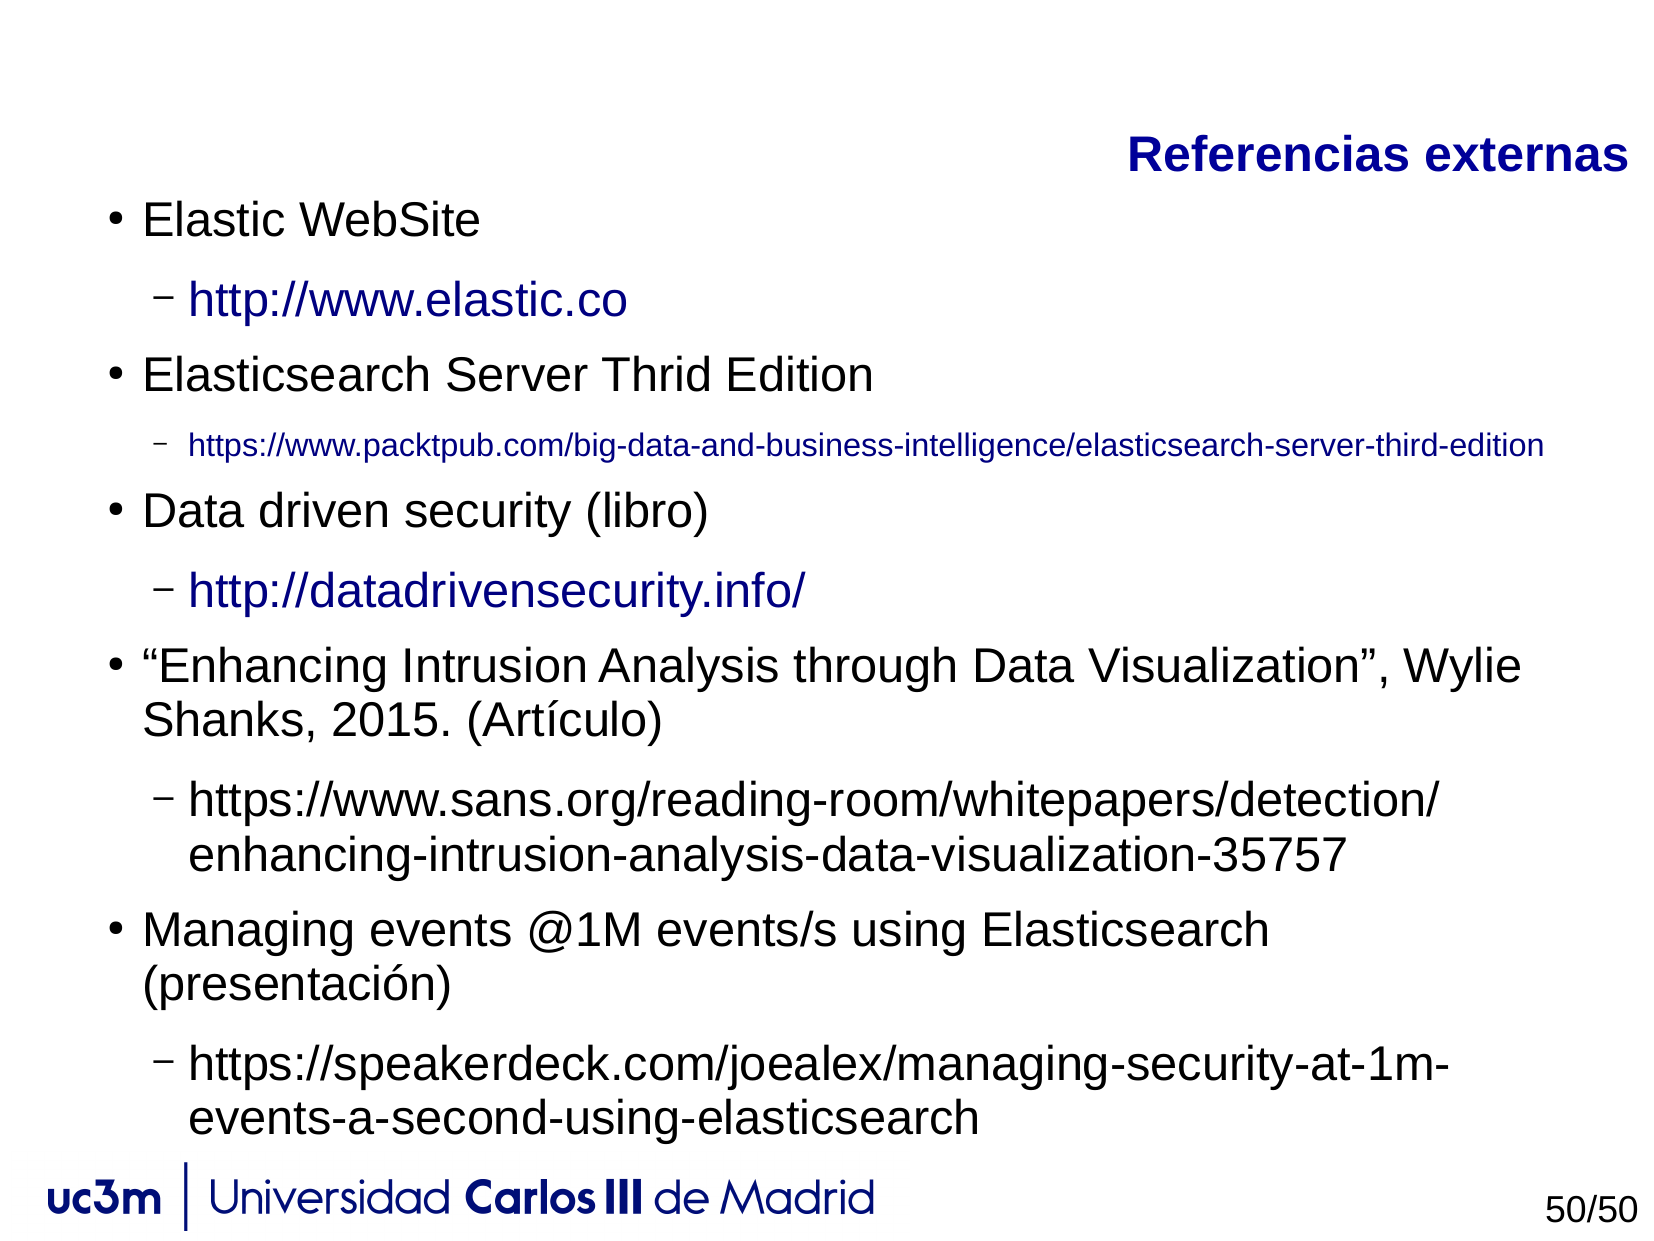

# Referencias externas
Elastic WebSite
http://www.elastic.co
Elasticsearch Server Thrid Edition
https://www.packtpub.com/big-data-and-business-intelligence/elasticsearch-server-third-edition
Data driven security (libro)
http://datadrivensecurity.info/
“Enhancing Intrusion Analysis through Data Visualization”, Wylie Shanks, 2015. (Artículo)
https://www.sans.org/reading-room/whitepapers/detection/enhancing-intrusion-analysis-data-visualization-35757
Managing events @1M events/s using Elasticsearch (presentación)
https://speakerdeck.com/joealex/managing-security-at-1m-events-a-second-using-elasticsearch